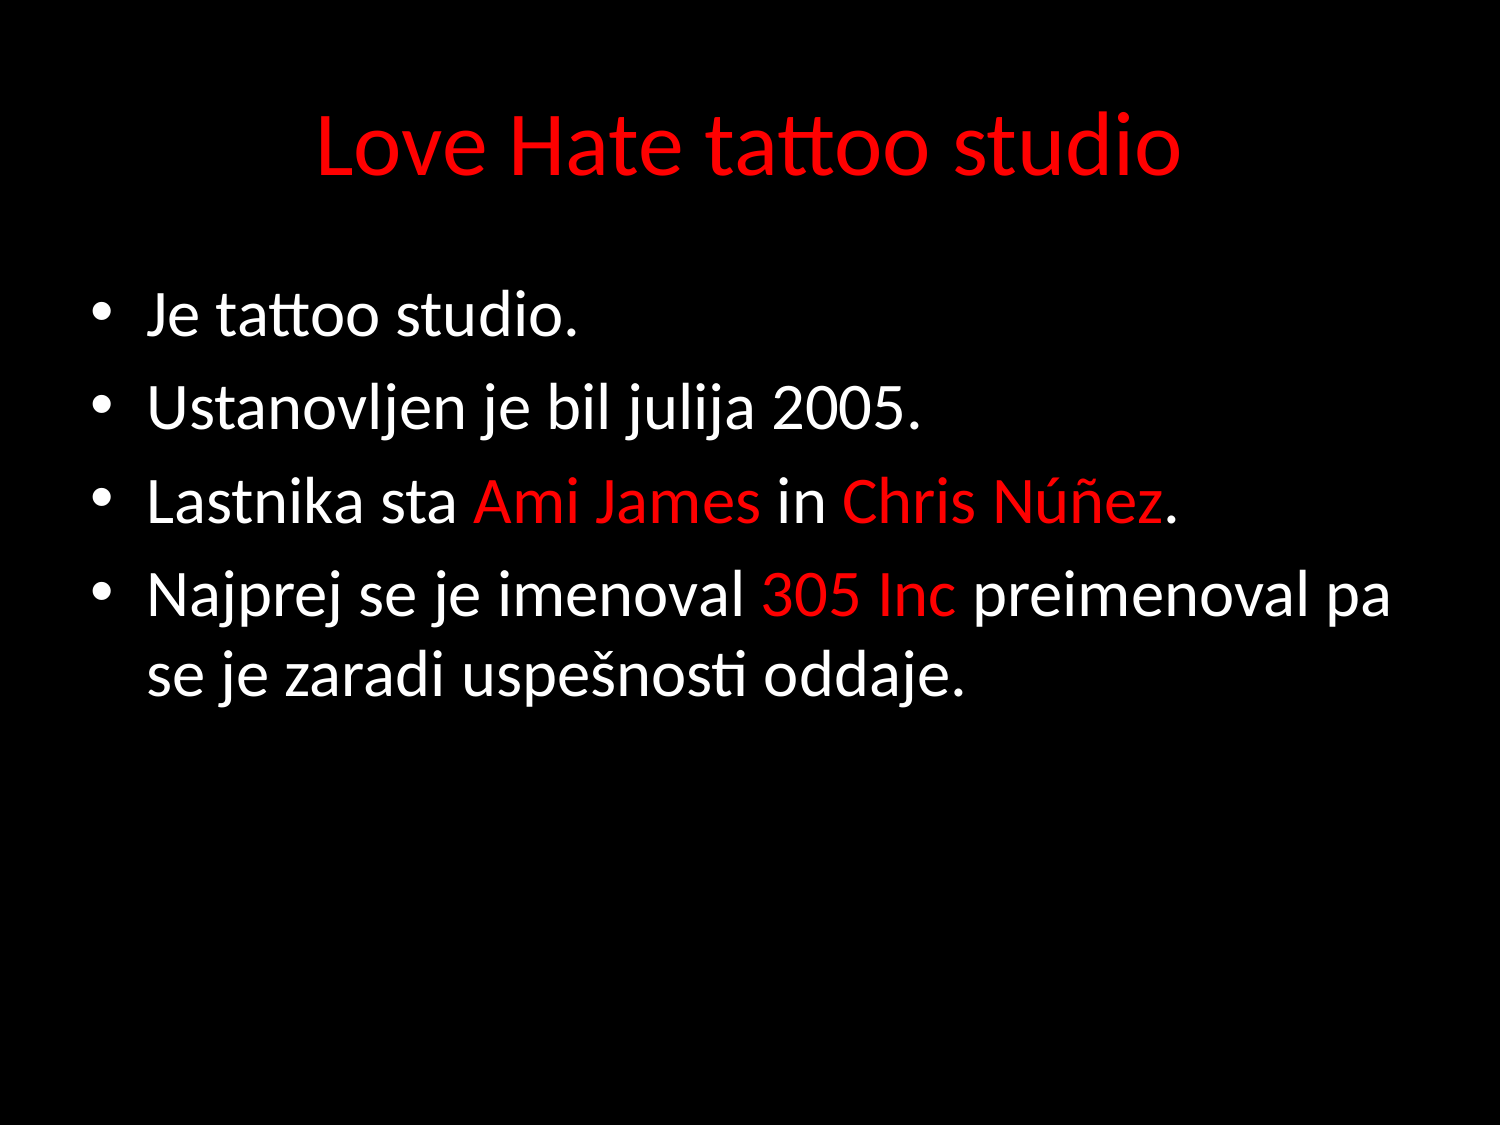

# Love Hate tattoo studio
Je tattoo studio.
Ustanovljen je bil julija 2005.
Lastnika sta Ami James in Chris Núñez.
Najprej se je imenoval 305 Inc preimenoval pa se je zaradi uspešnosti oddaje.